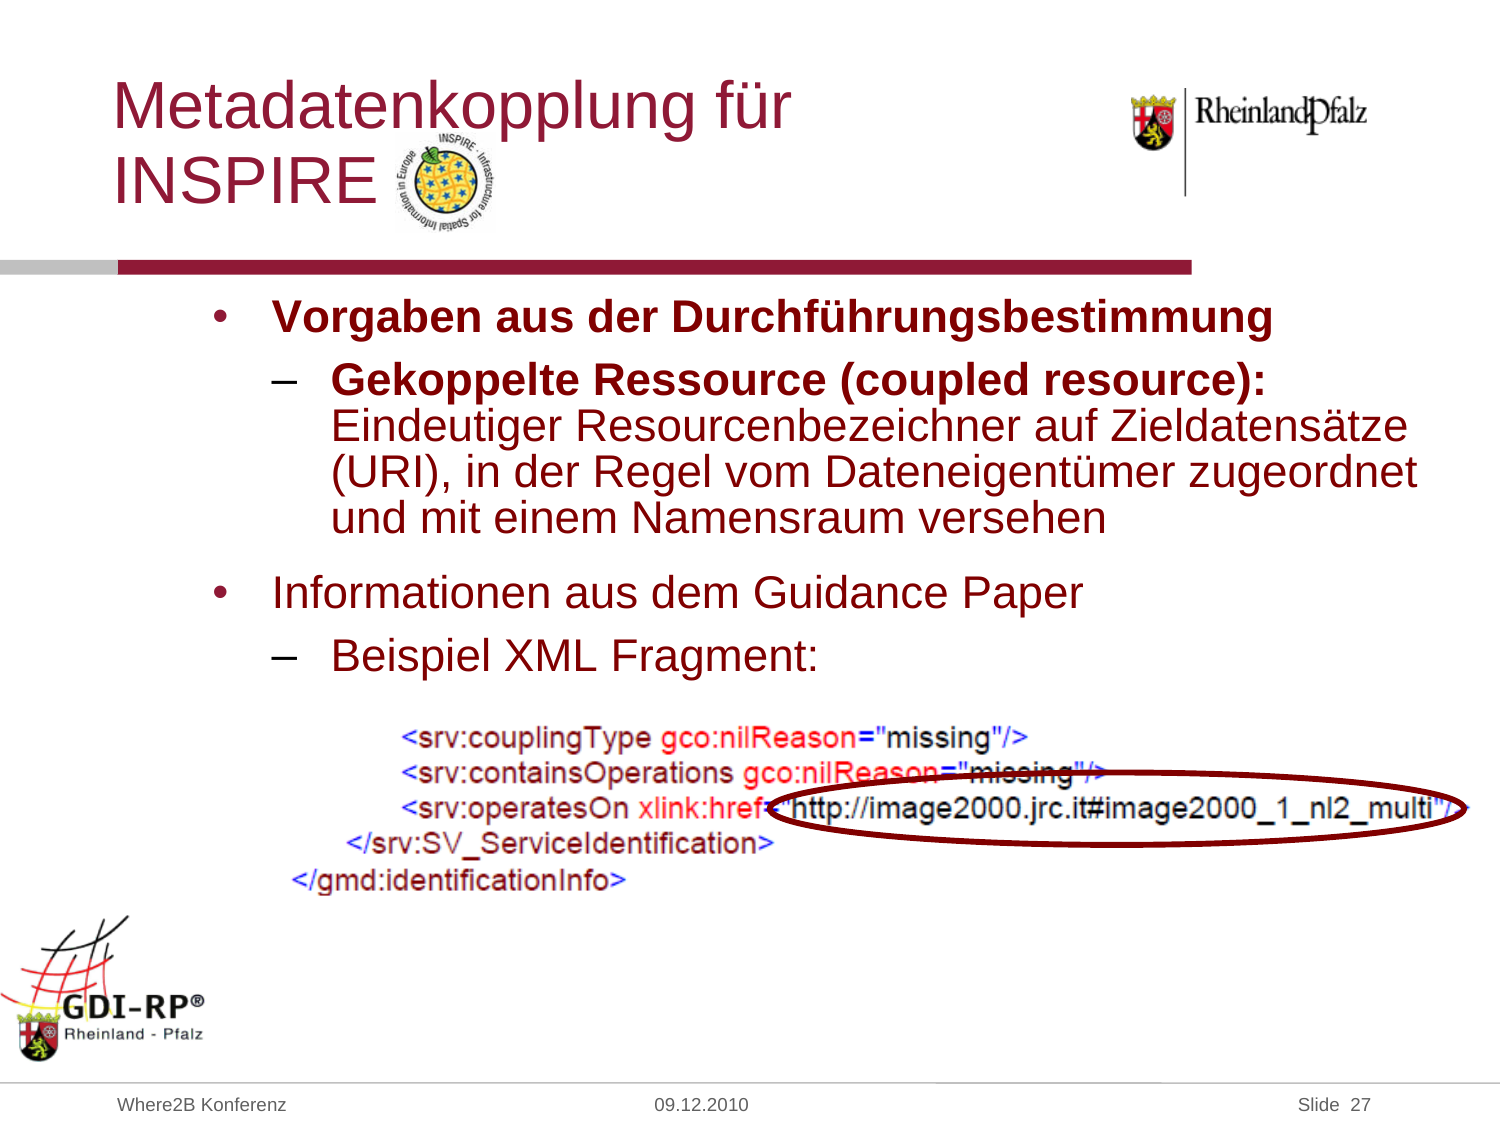

# Metadatenkopplung für INSPIRE
Vorgaben aus der Durchführungsbestimmung
Gekoppelte Ressource (coupled resource): Eindeutiger Resourcenbezeichner auf Zieldatensätze (URI), in der Regel vom Dateneigentümer zugeordnet und mit einem Namensraum versehen
Informationen aus dem Guidance Paper
Beispiel XML Fragment: